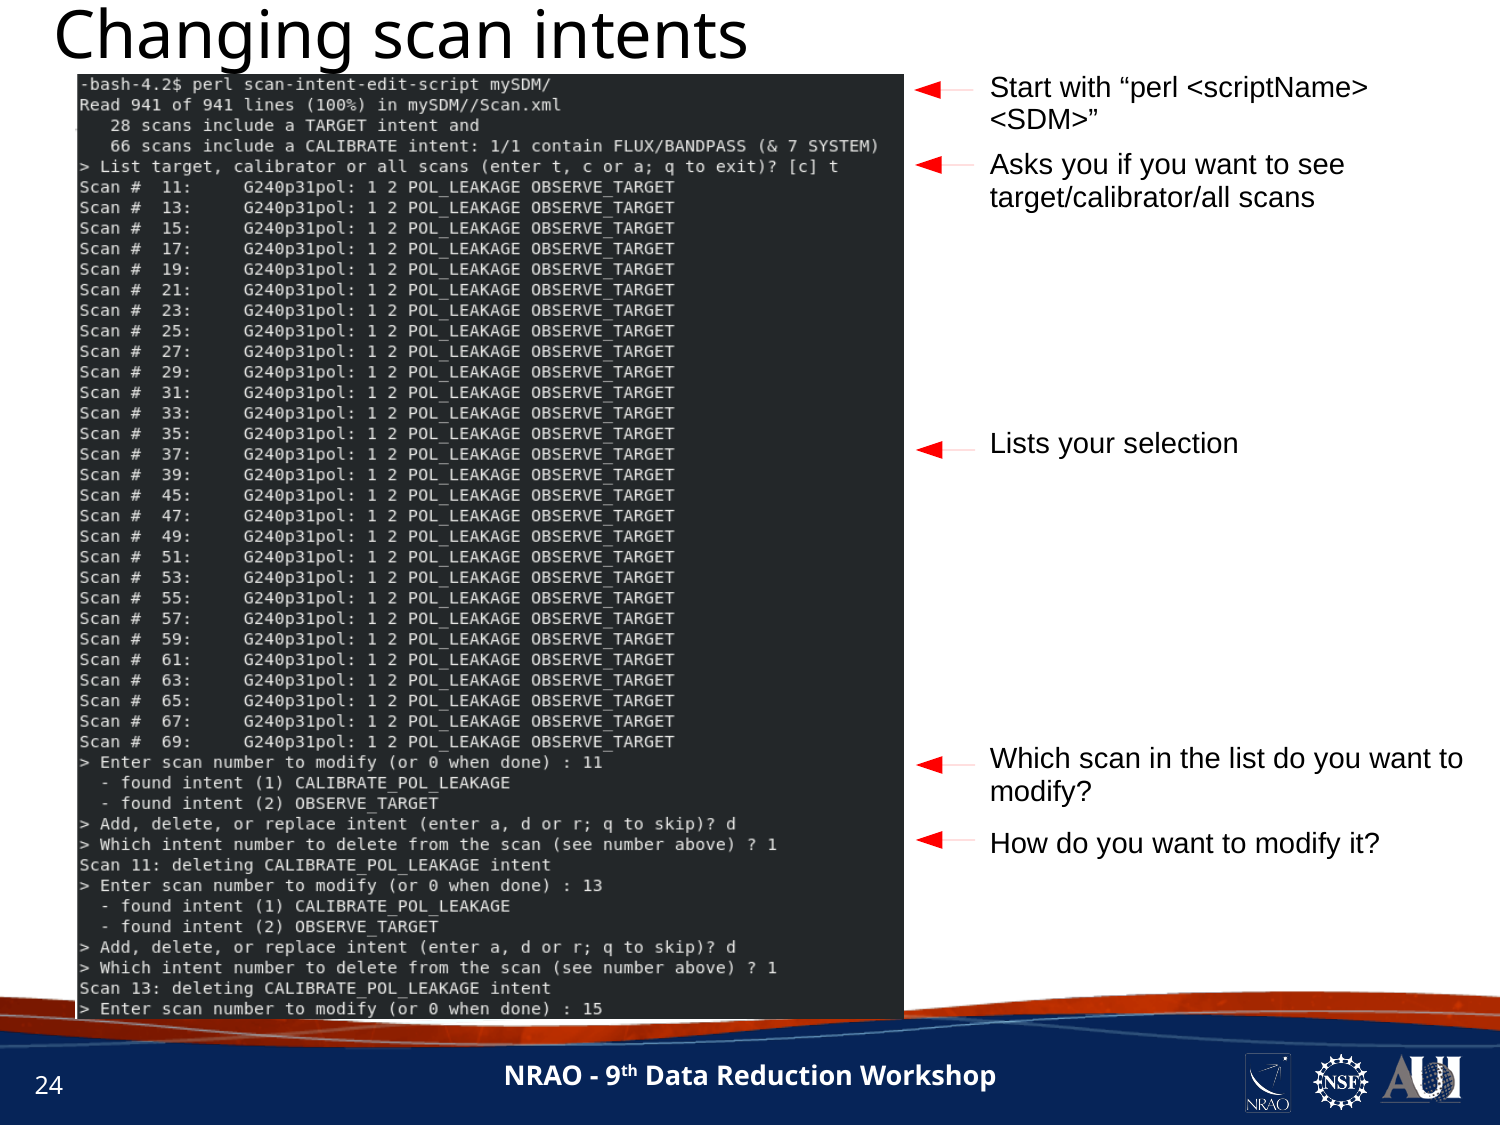

# Changing scan intents
Start with “perl <scriptName> <SDM>”
Asks you if you want to see target/calibrator/all scans
Lists your selection
Which scan in the list do you want to modify?
How do you want to modify it?